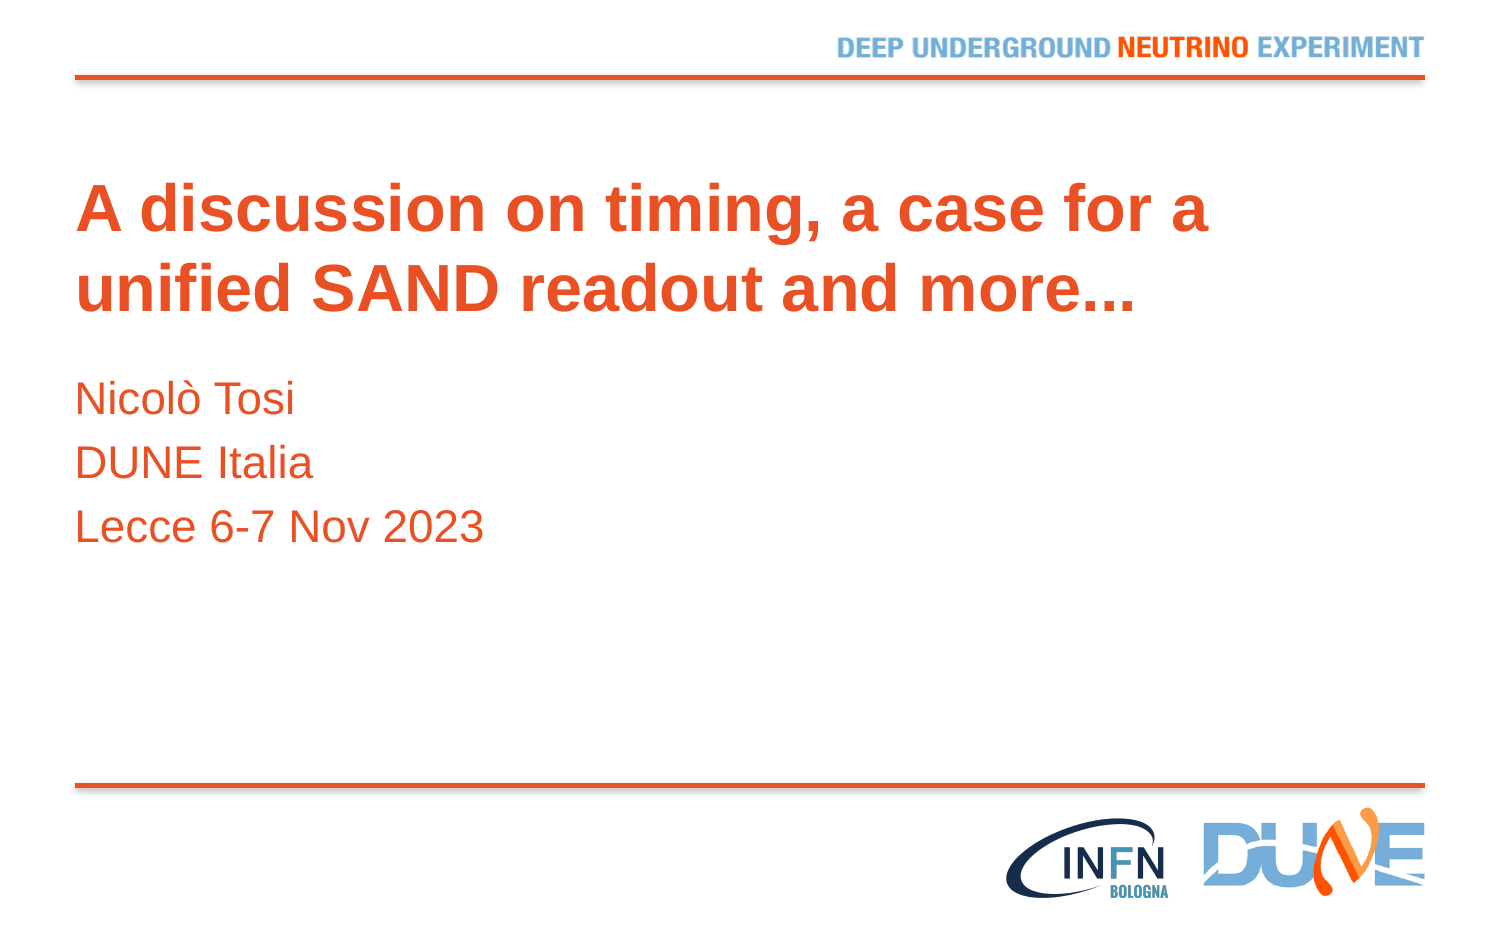

# A discussion on timing, a case for a unified SAND readout and more...
Nicolò Tosi
DUNE Italia
Lecce 6-7 Nov 2023